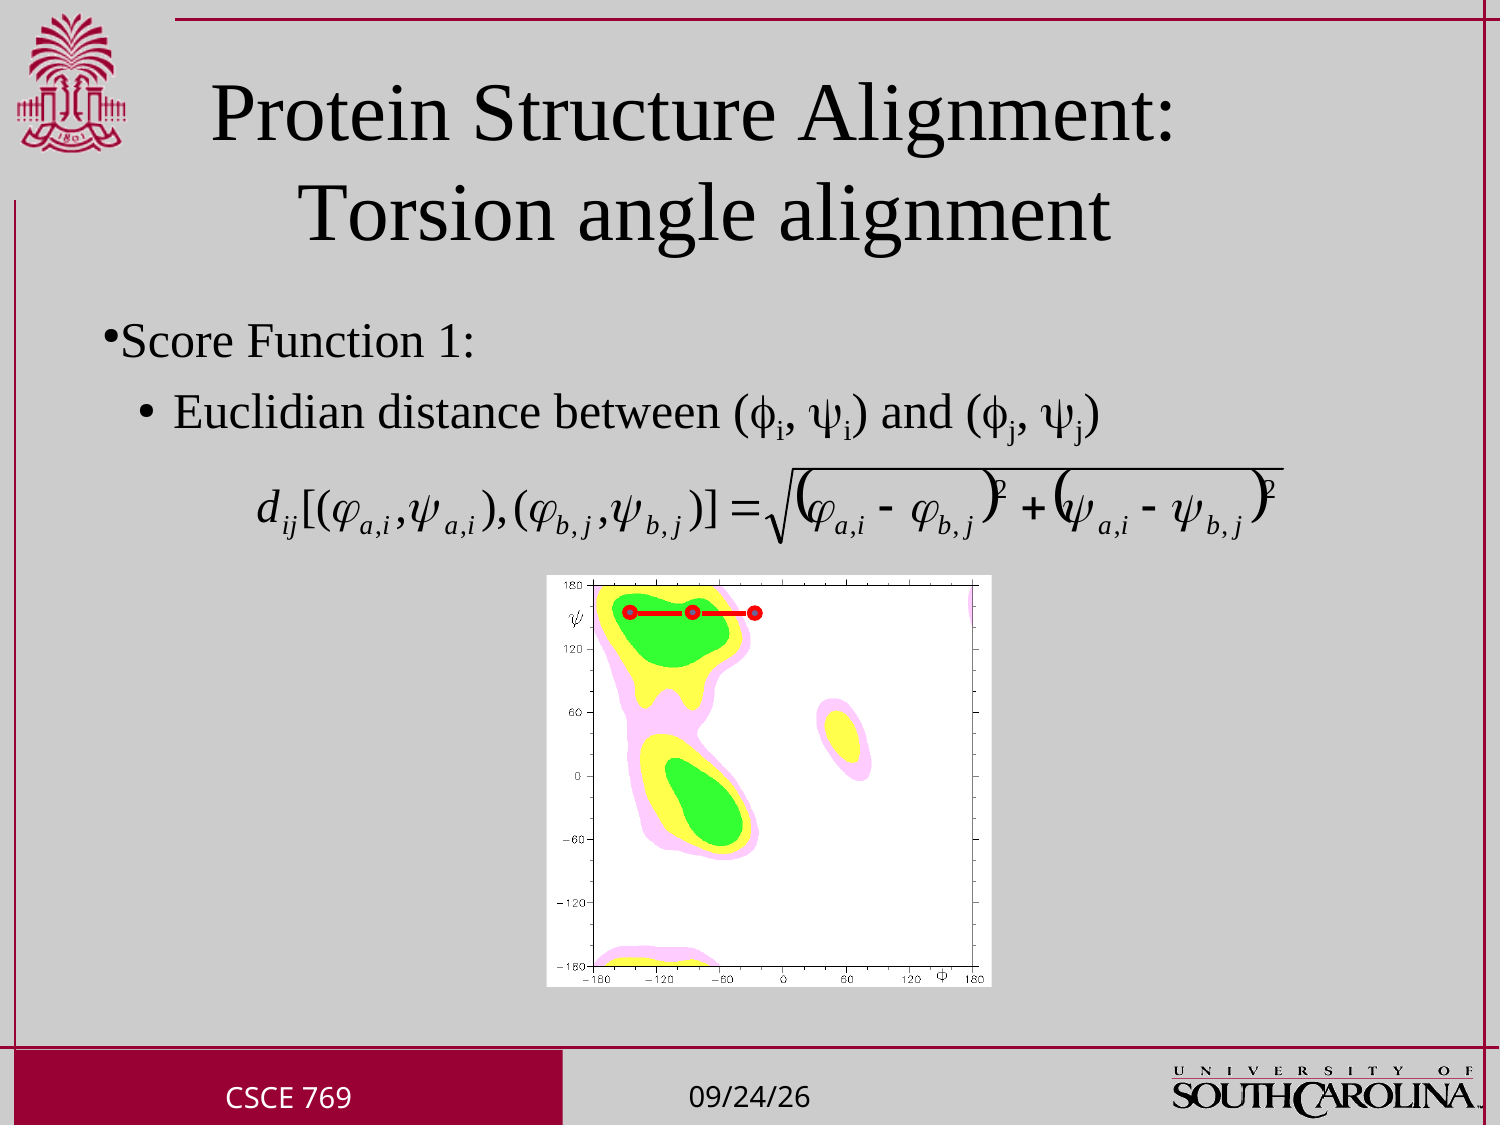

# Protein Structure Alignment: Torsion angle alignment
Score Function 1:
Euclidian distance between (i, i) and (j, j)